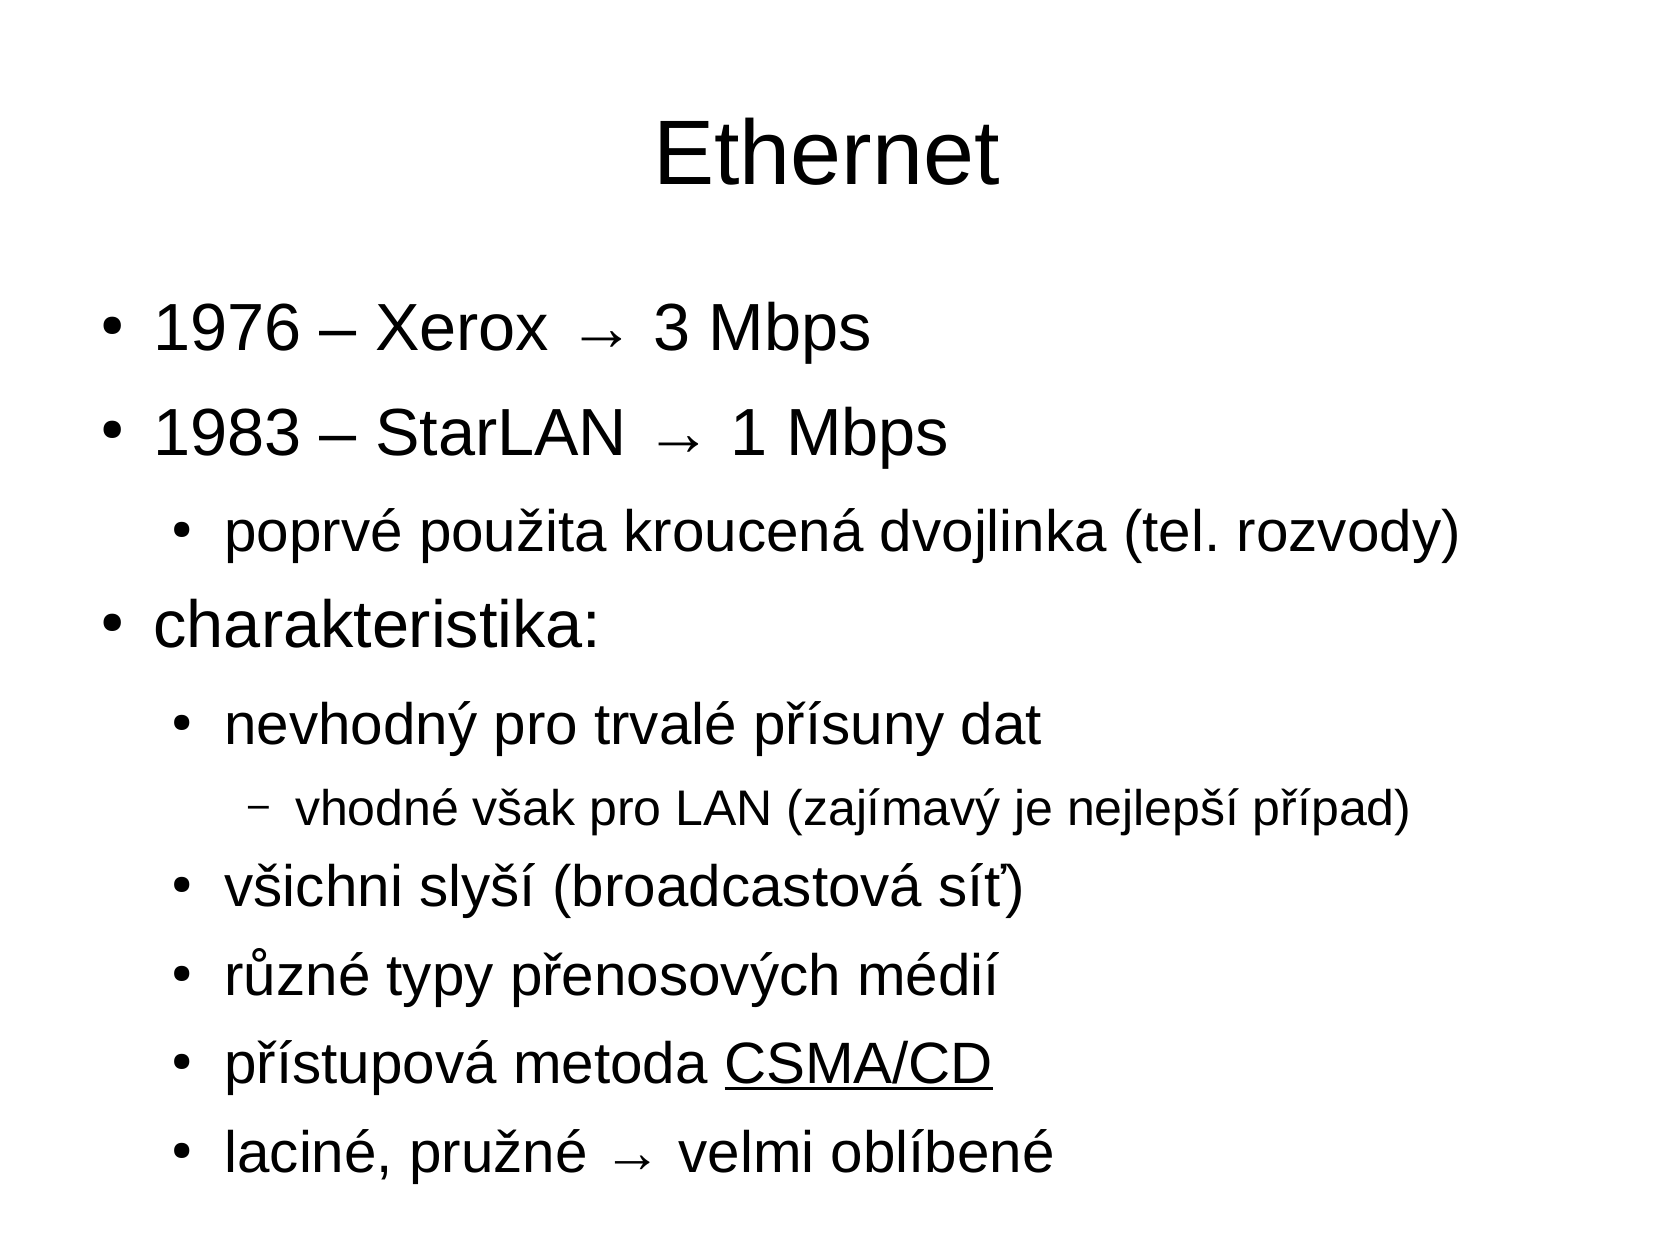

# Ethernet
1976 – Xerox → 3 Mbps
1983 – StarLAN → 1 Mbps
poprvé použita kroucená dvojlinka (tel. rozvody)
charakteristika:
nevhodný pro trvalé přísuny dat
vhodné však pro LAN (zajímavý je nejlepší případ)
všichni slyší (broadcastová síť)
různé typy přenosových médií
přístupová metoda CSMA/CD
laciné, pružné → velmi oblíbené